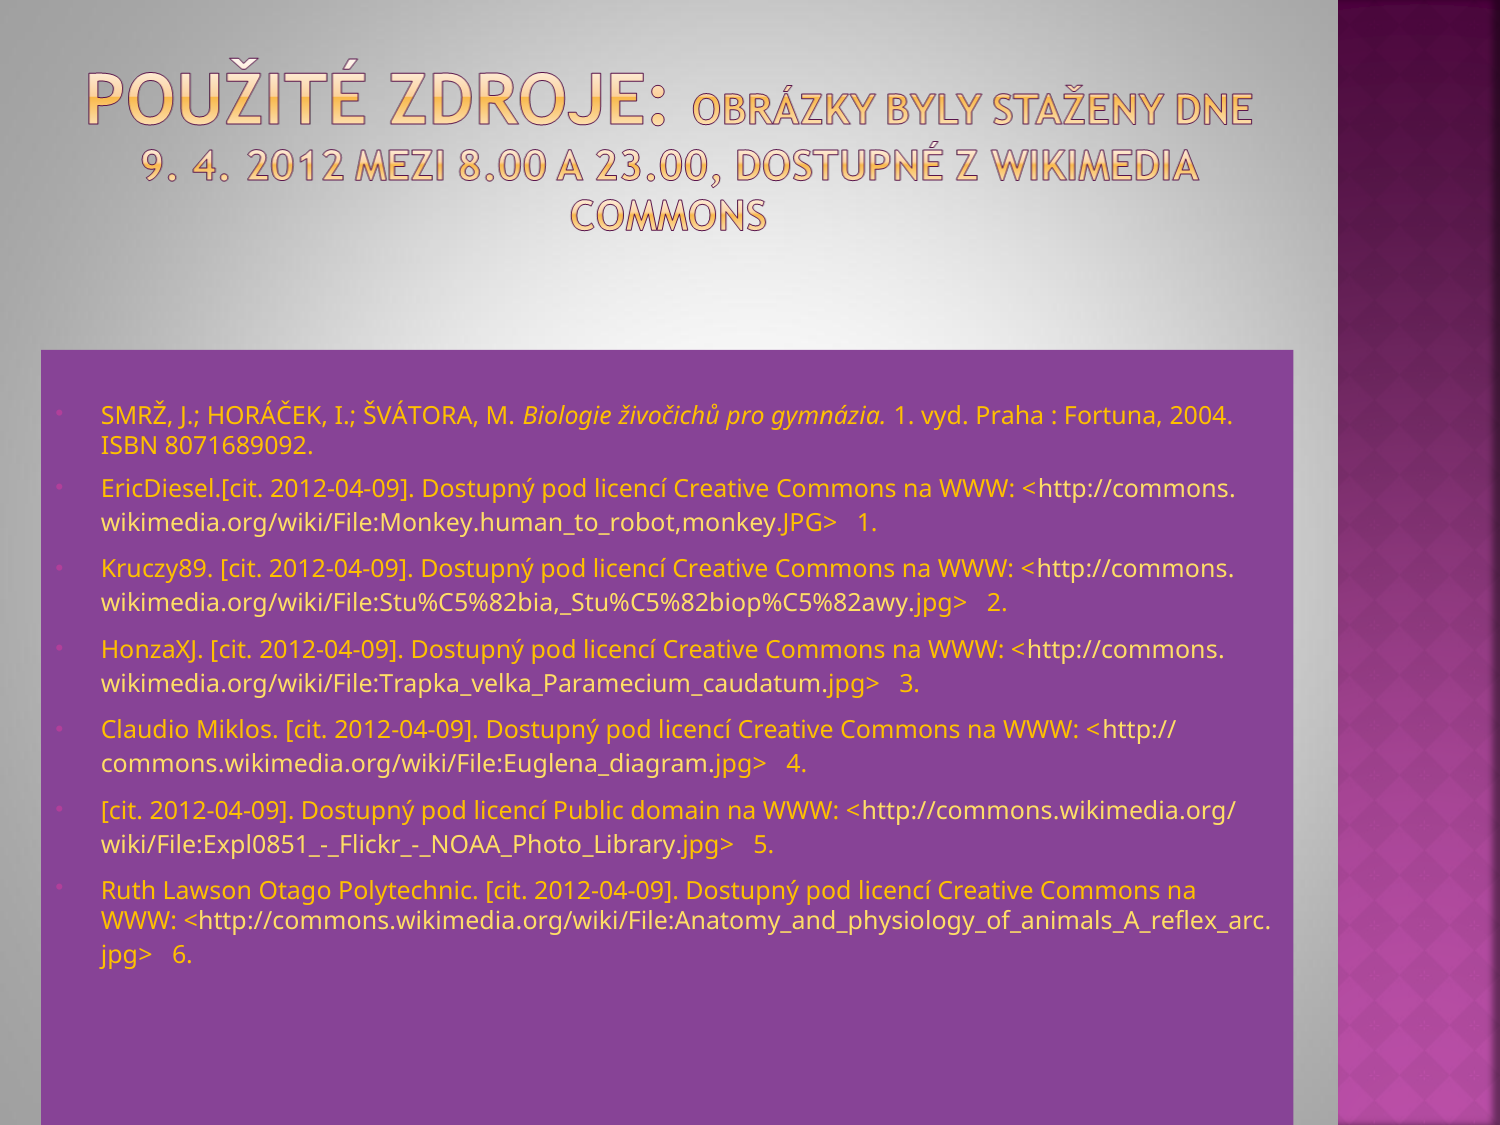

# SMRŽ, J.; HORÁČEK, I.; ŠVÁTORA, M. Biologie živočichů pro gymnázia. 1. vyd. Praha : Fortuna, 2004. ISBN 8071689092.
EricDiesel.[cit. 2012-04-09]. Dostupný pod licencí Creative Commons na WWW: <http://commons.wikimedia.org/wiki/File:Monkey.human_to_robot,monkey.JPG> 1.
Kruczy89. [cit. 2012-04-09]. Dostupný pod licencí Creative Commons na WWW: <http://commons.wikimedia.org/wiki/File:Stu%C5%82bia,_Stu%C5%82biop%C5%82awy.jpg> 2.
HonzaXJ. [cit. 2012-04-09]. Dostupný pod licencí Creative Commons na WWW: <http://commons.wikimedia.org/wiki/File:Trapka_velka_Paramecium_caudatum.jpg> 3.
Claudio Miklos. [cit. 2012-04-09]. Dostupný pod licencí Creative Commons na WWW: <http://commons.wikimedia.org/wiki/File:Euglena_diagram.jpg> 4.
[cit. 2012-04-09]. Dostupný pod licencí Public domain na WWW: <http://commons.wikimedia.org/wiki/File:Expl0851_-_Flickr_-_NOAA_Photo_Library.jpg> 5.
Ruth Lawson Otago Polytechnic. [cit. 2012-04-09]. Dostupný pod licencí Creative Commons na WWW: <http://commons.wikimedia.org/wiki/File:Anatomy_and_physiology_of_animals_A_reflex_arc.jpg> 6.